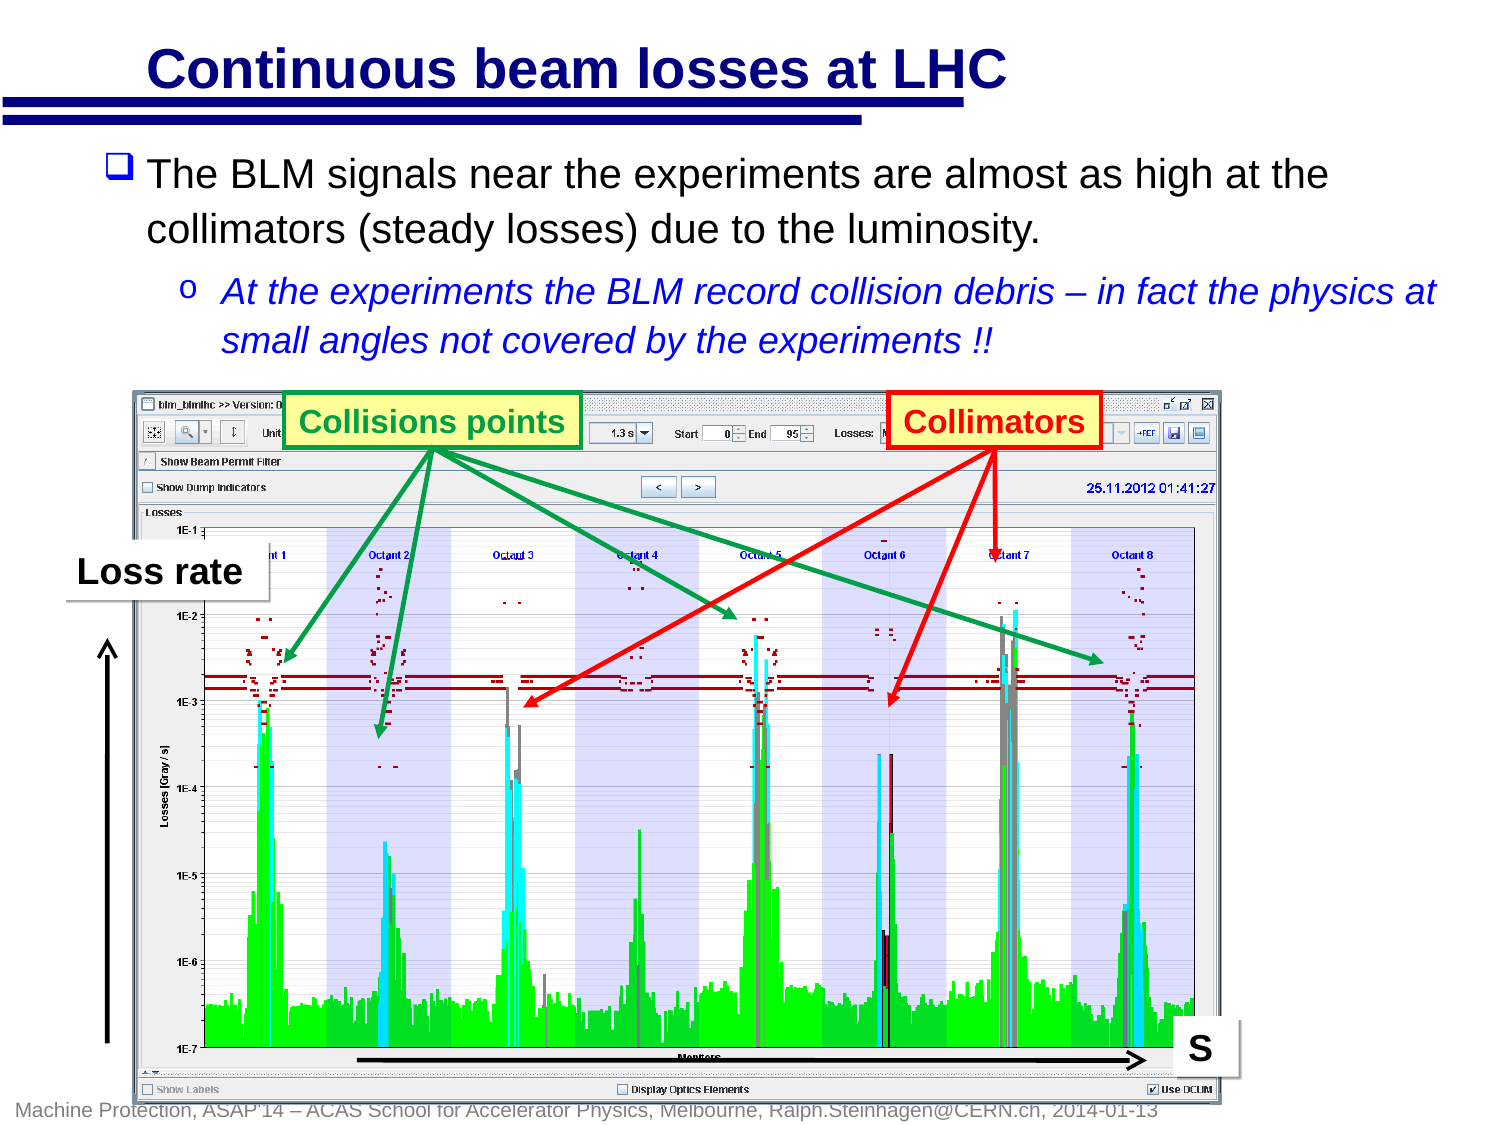

# Continuous beam losses at LHC
The BLM signals near the experiments are almost as high at the collimators (steady losses) due to the luminosity.
At the experiments the BLM record collision debris – in fact the physics at small angles not covered by the experiments !!
Collisions points
Collimators
Loss rate
S